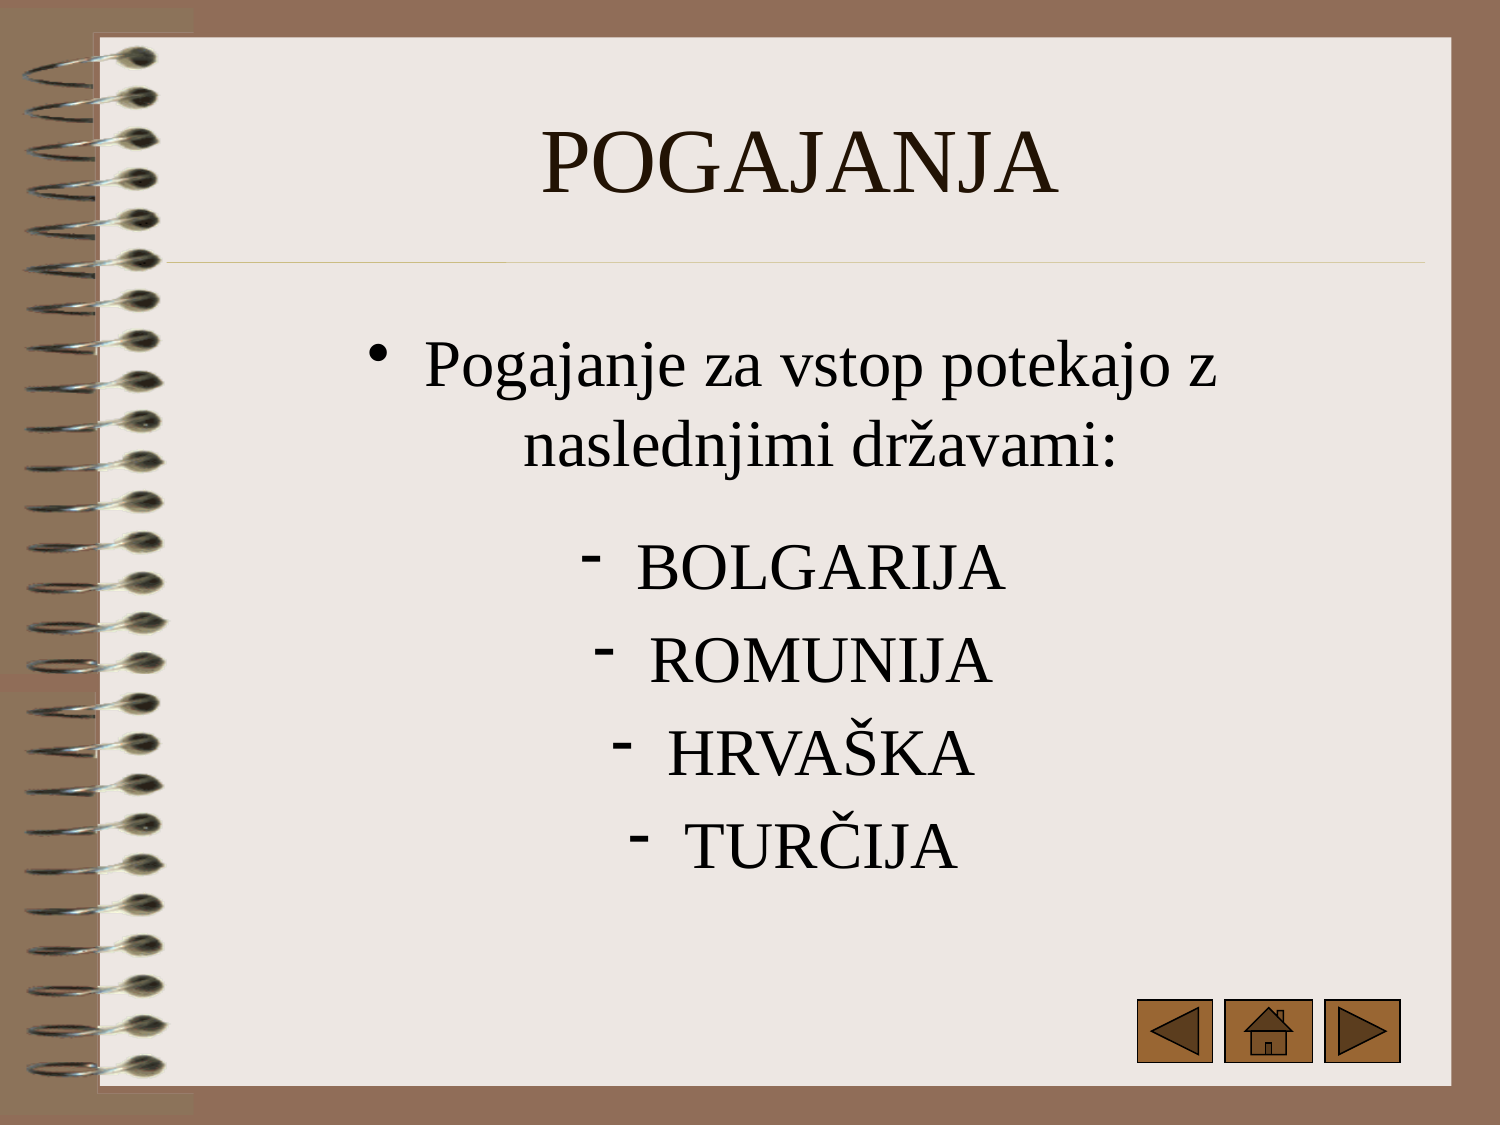

# POGAJANJA
Pogajanje za vstop potekajo z naslednjimi državami:
BOLGARIJA
ROMUNIJA
HRVAŠKA
TURČIJA